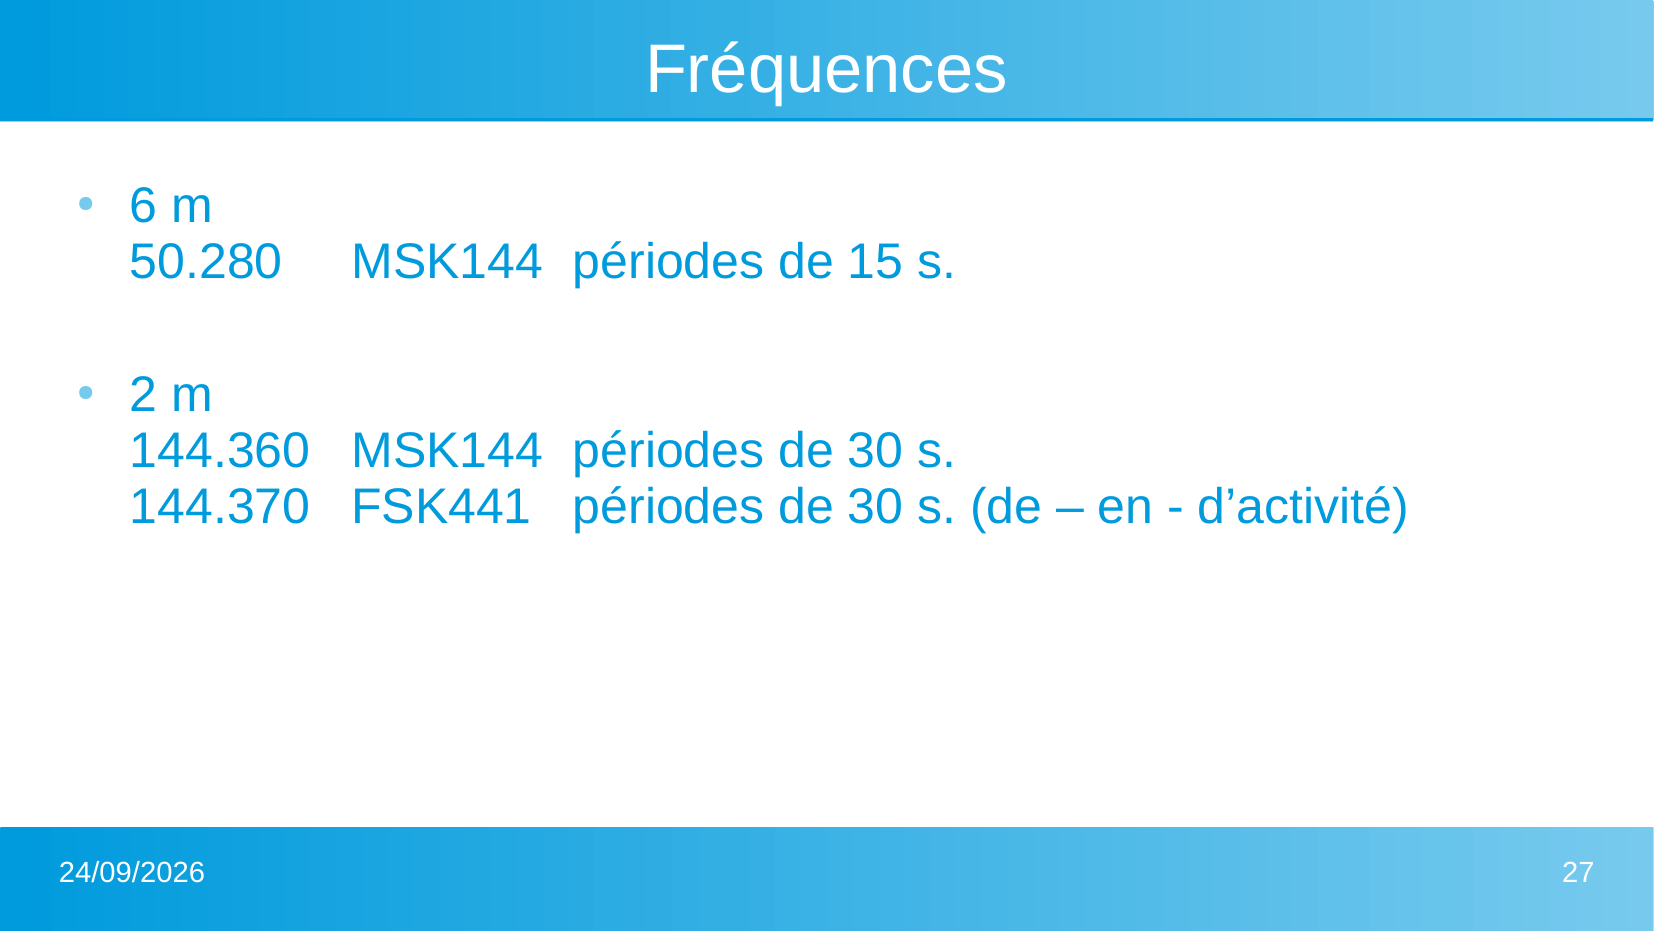

# Fréquences
6 m
50.280	MSK144	périodes de 15 s.
2 m
144.360	MSK144	périodes de 30 s.
144.370	FSK441	périodes de 30 s. (de – en - d’activité)
27